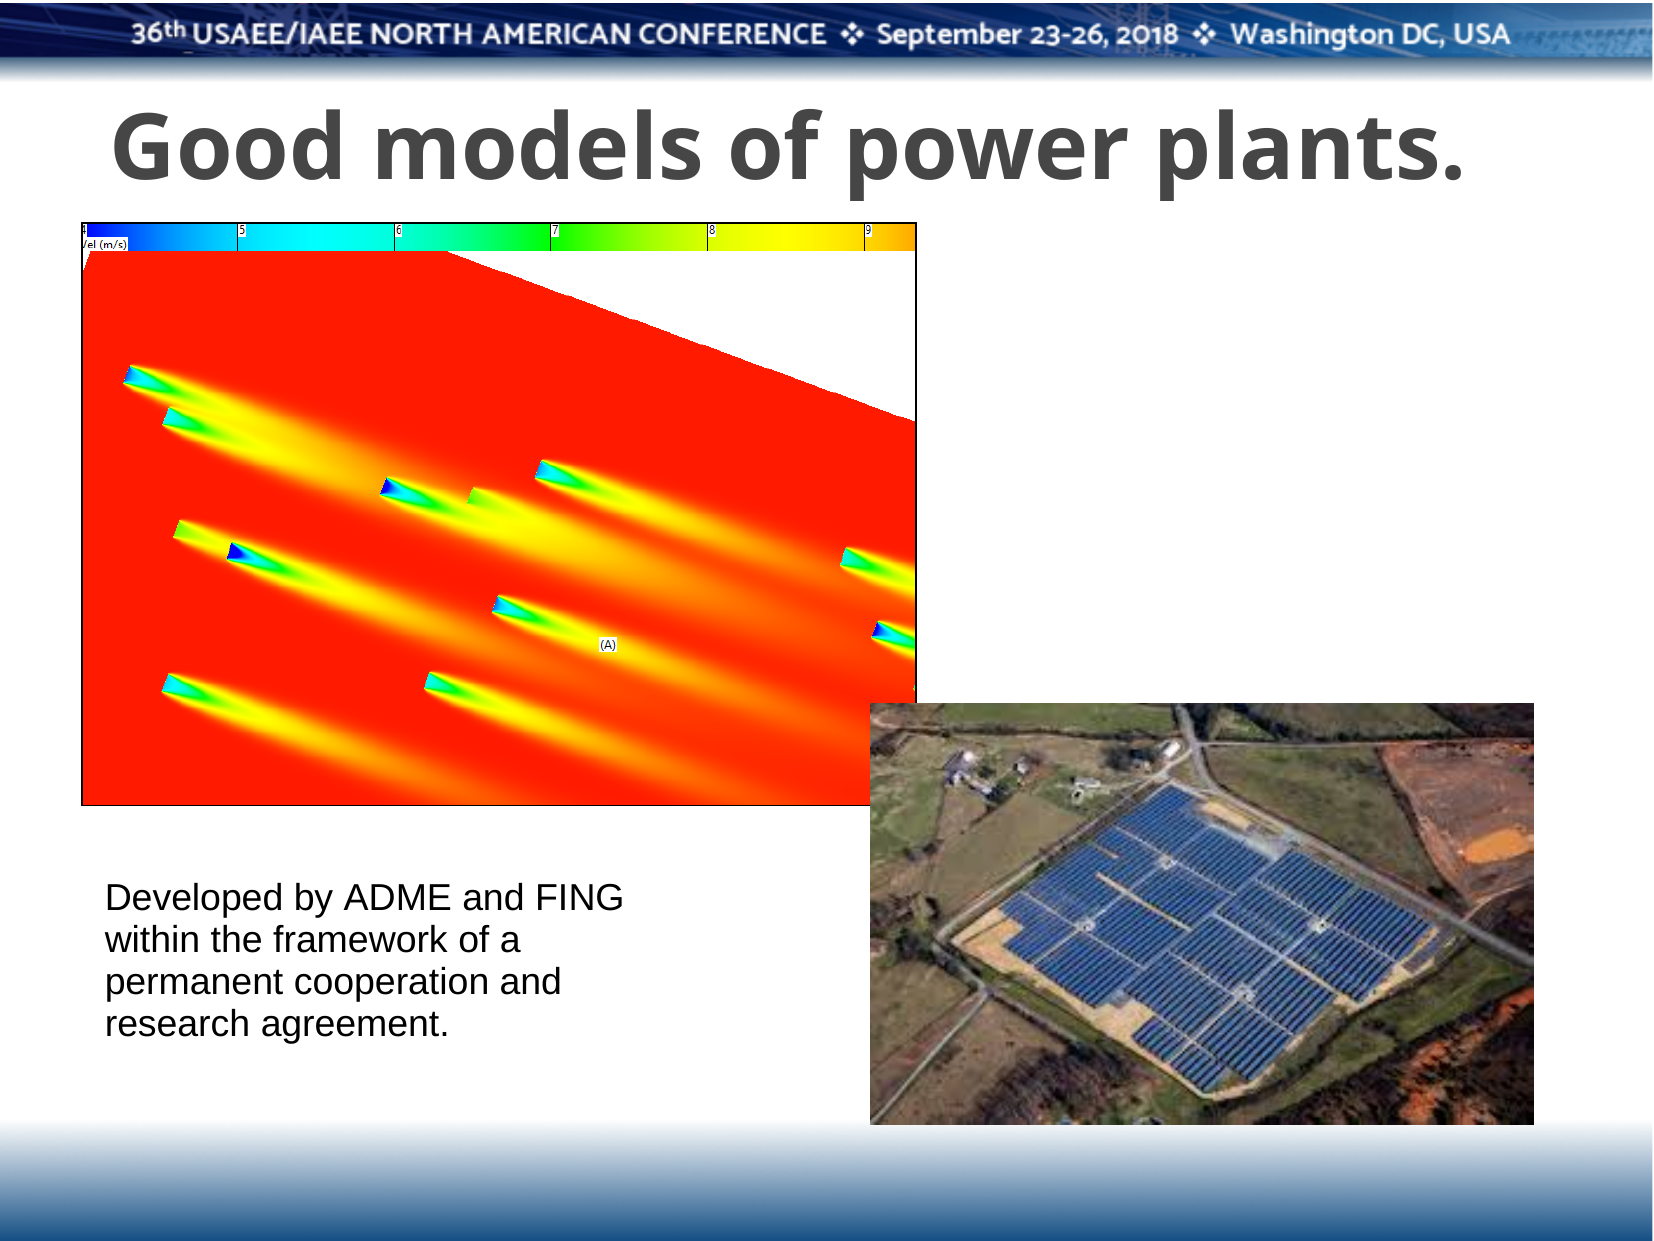

# Good models of power plants.
Developed by ADME and FING within the framework of a permanent cooperation and research agreement.